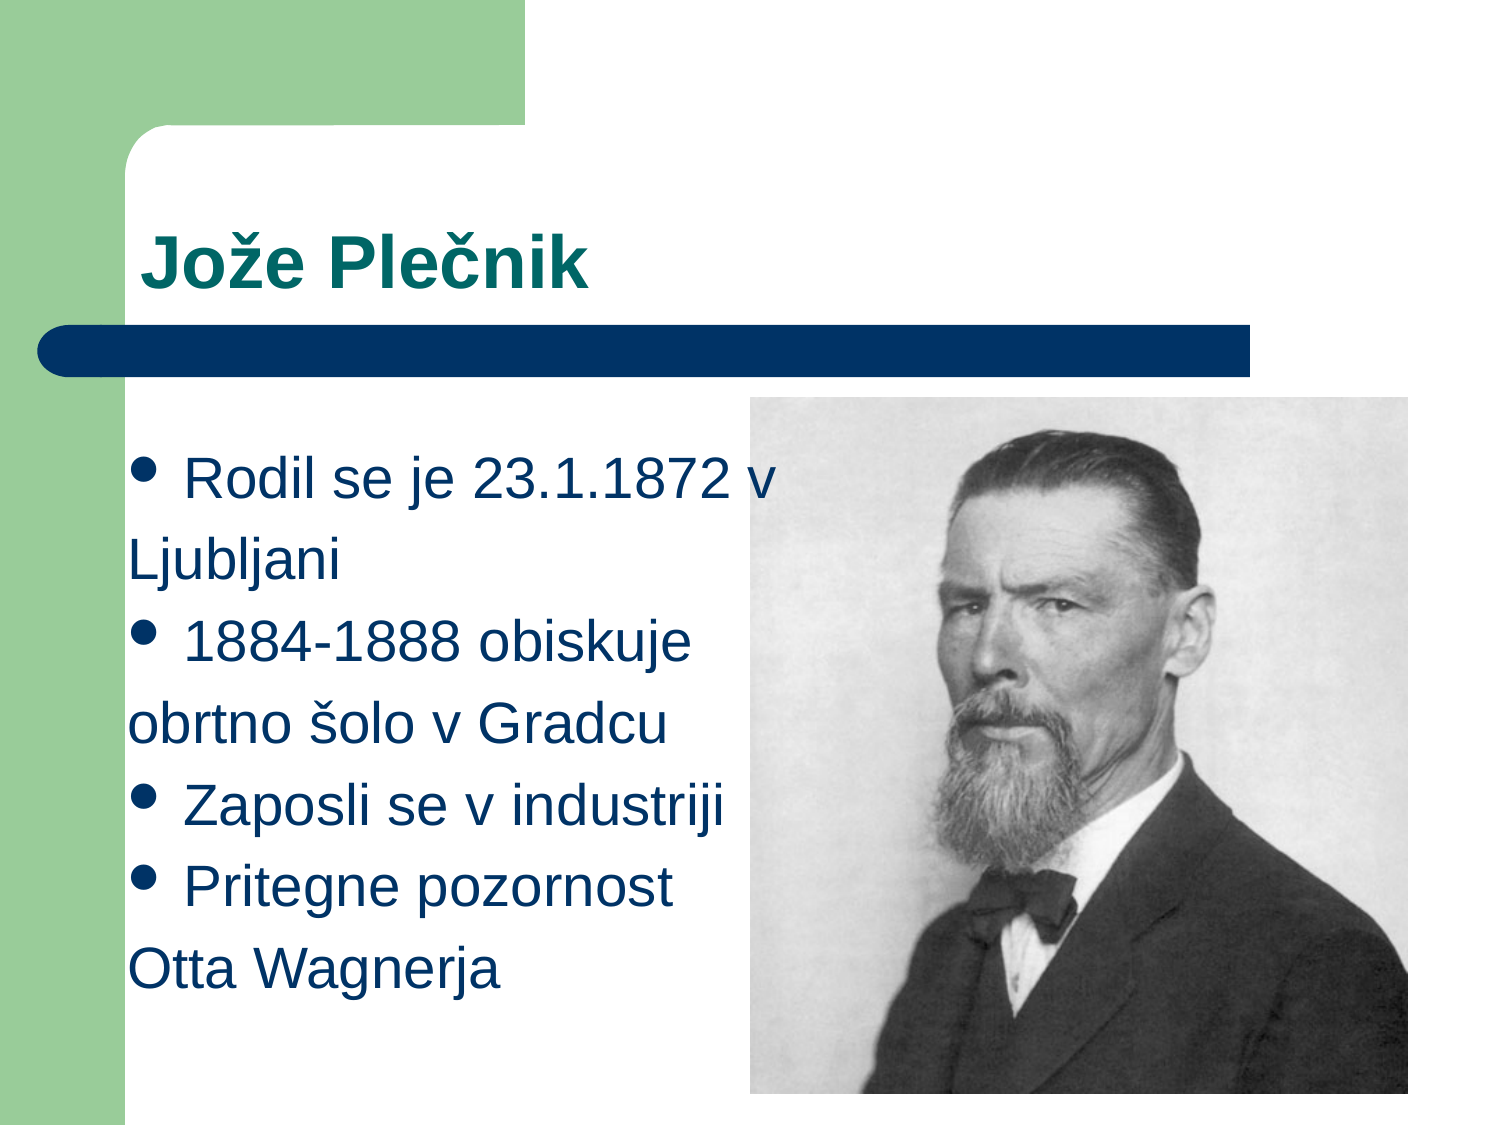

# Jože Plečnik
Rodil se je 23.1.1872 v
Ljubljani
1884-1888 obiskuje
obrtno šolo v Gradcu
Zaposli se v industriji
Pritegne pozornost
Otta Wagnerja